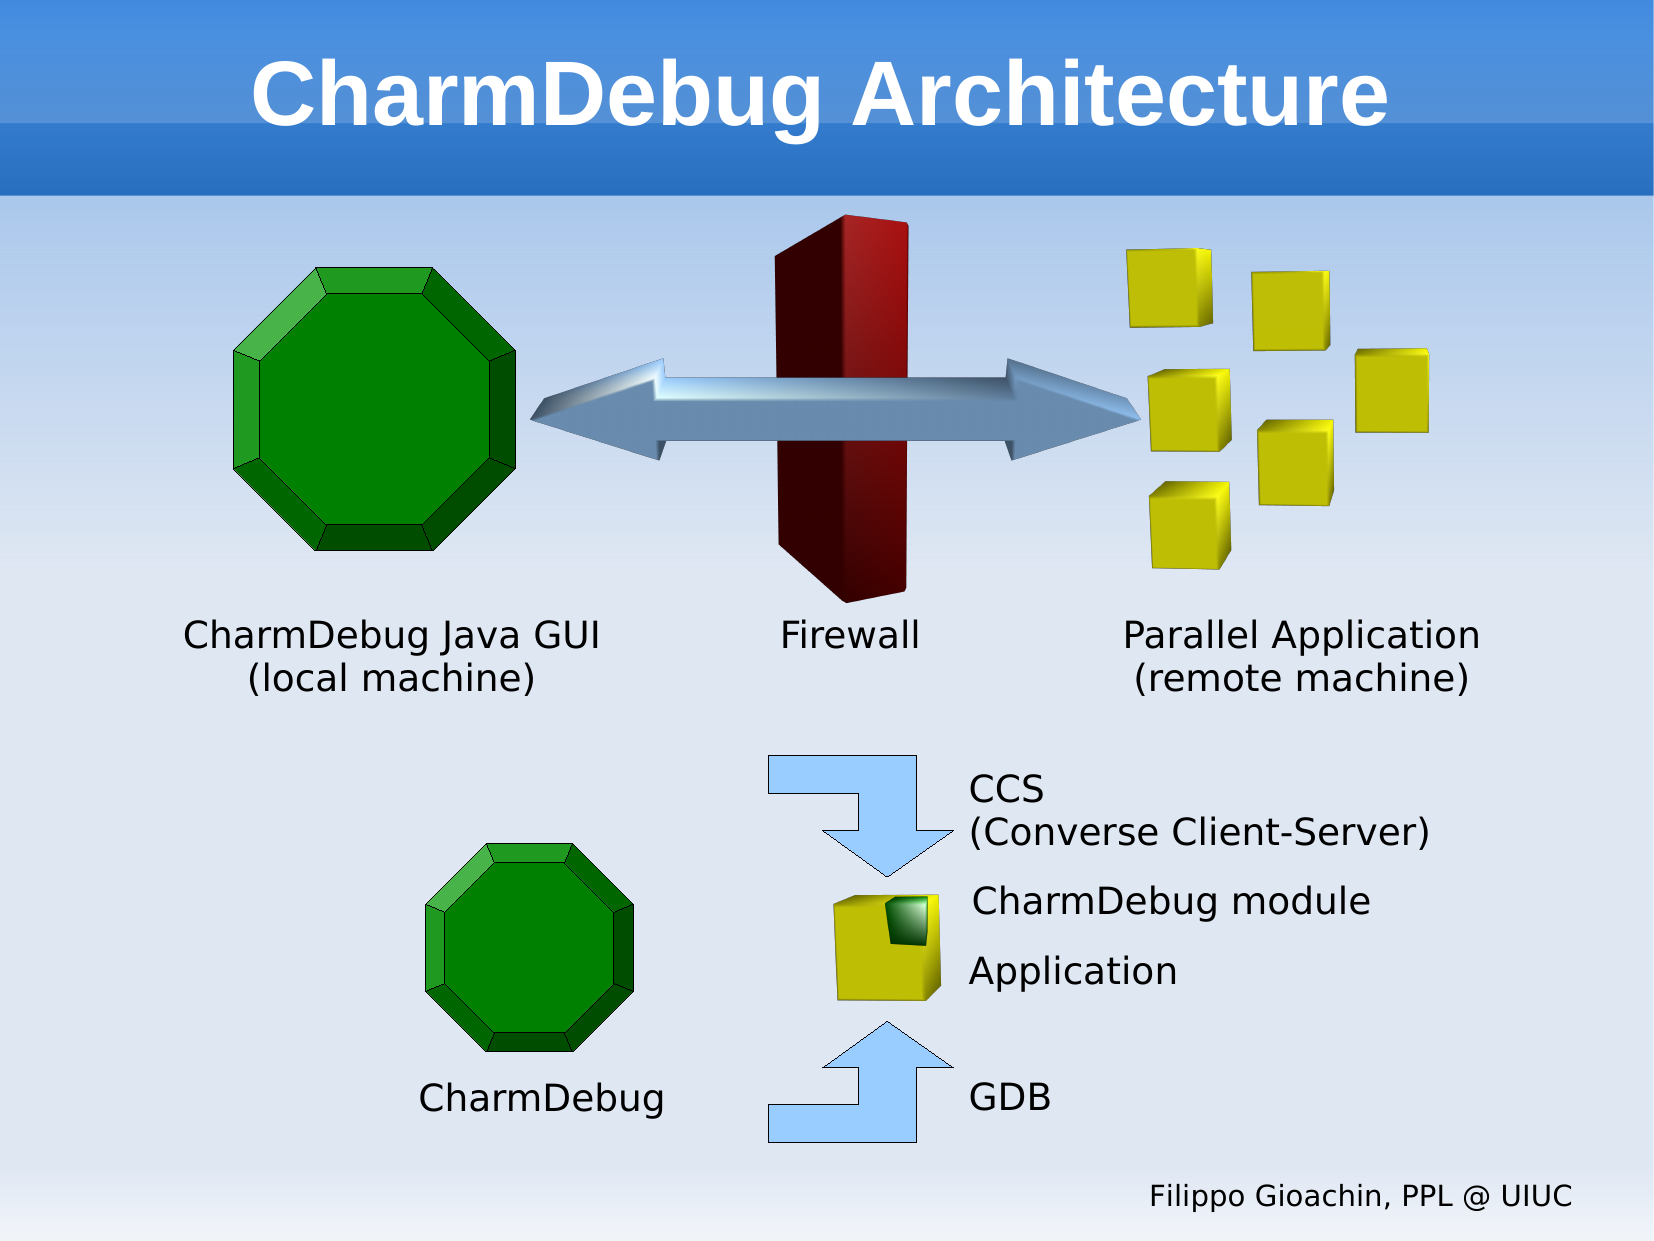

# CharmDebug Architecture
CharmDebug Java GUI
(local machine)
Firewall
Parallel Application
(remote machine)
CCS
(Converse Client-Server)
CharmDebug module
Application
GDB
CharmDebug
Filippo Gioachin, PPL @ UIUC